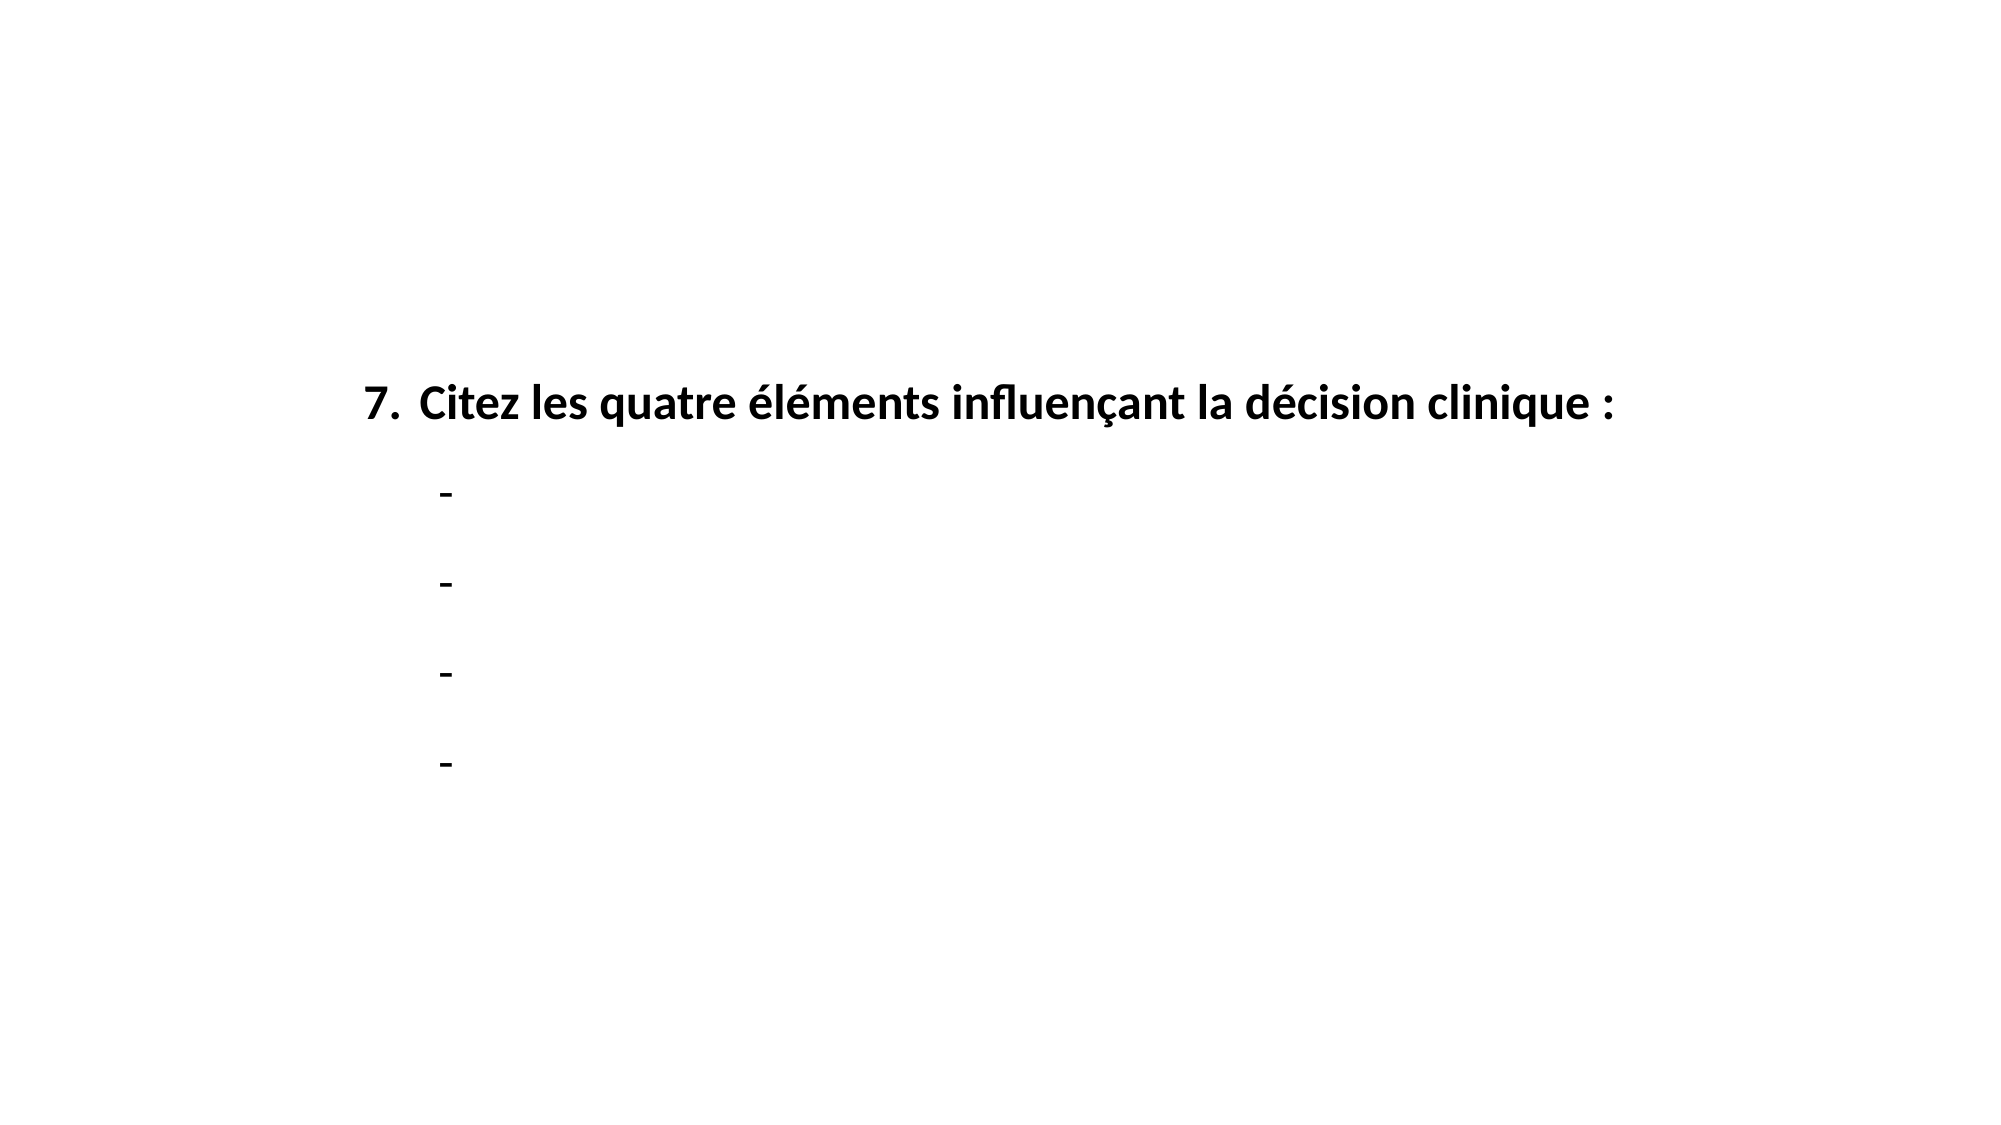

Citez les quatre éléments influençant la décision clinique :
	-
	-
	-
	-